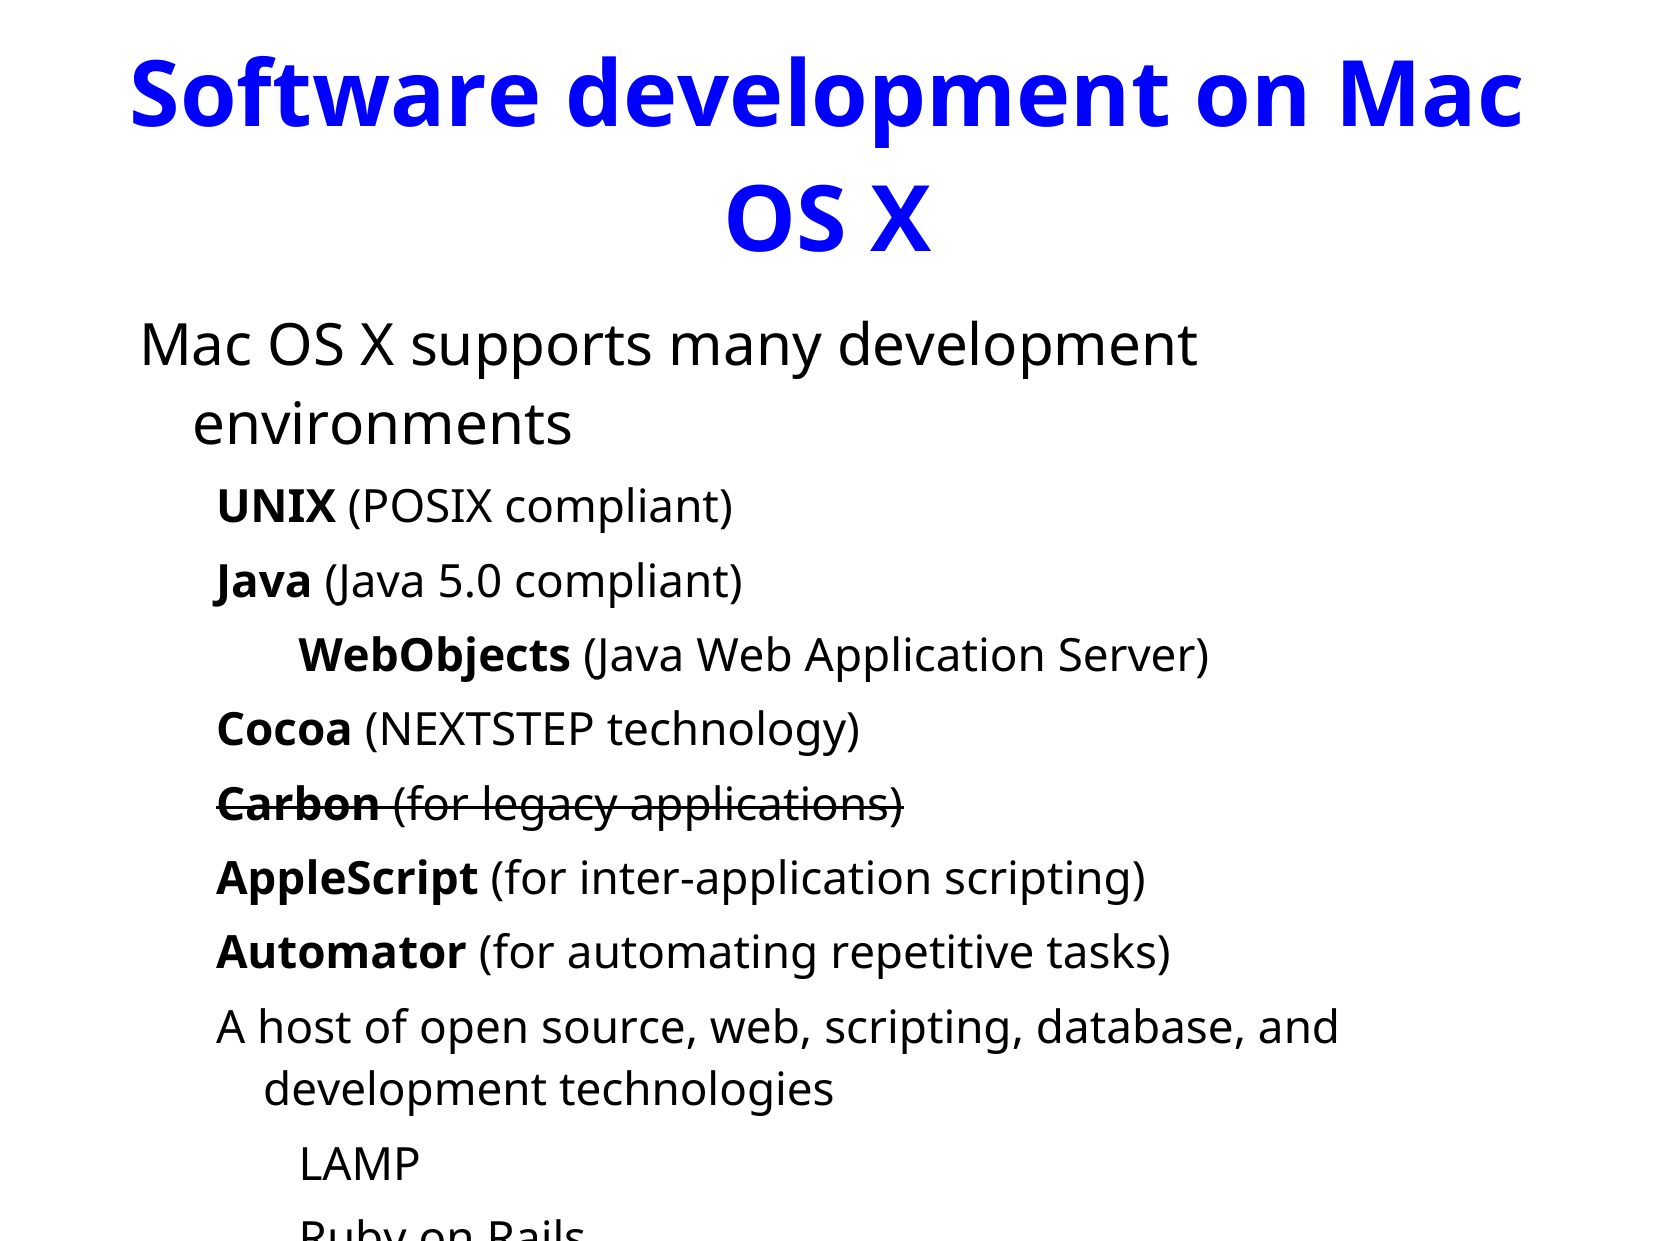

# Software development on Mac OS X
Mac OS X supports many development environments
UNIX (POSIX compliant)
Java (Java 5.0 compliant)
WebObjects (Java Web Application Server)
Cocoa (NEXTSTEP technology)
Carbon (for legacy applications)
AppleScript (for inter-application scripting)
Automator (for automating repetitive tasks)
A host of open source, web, scripting, database, and development technologies
LAMP
Ruby on Rails
...